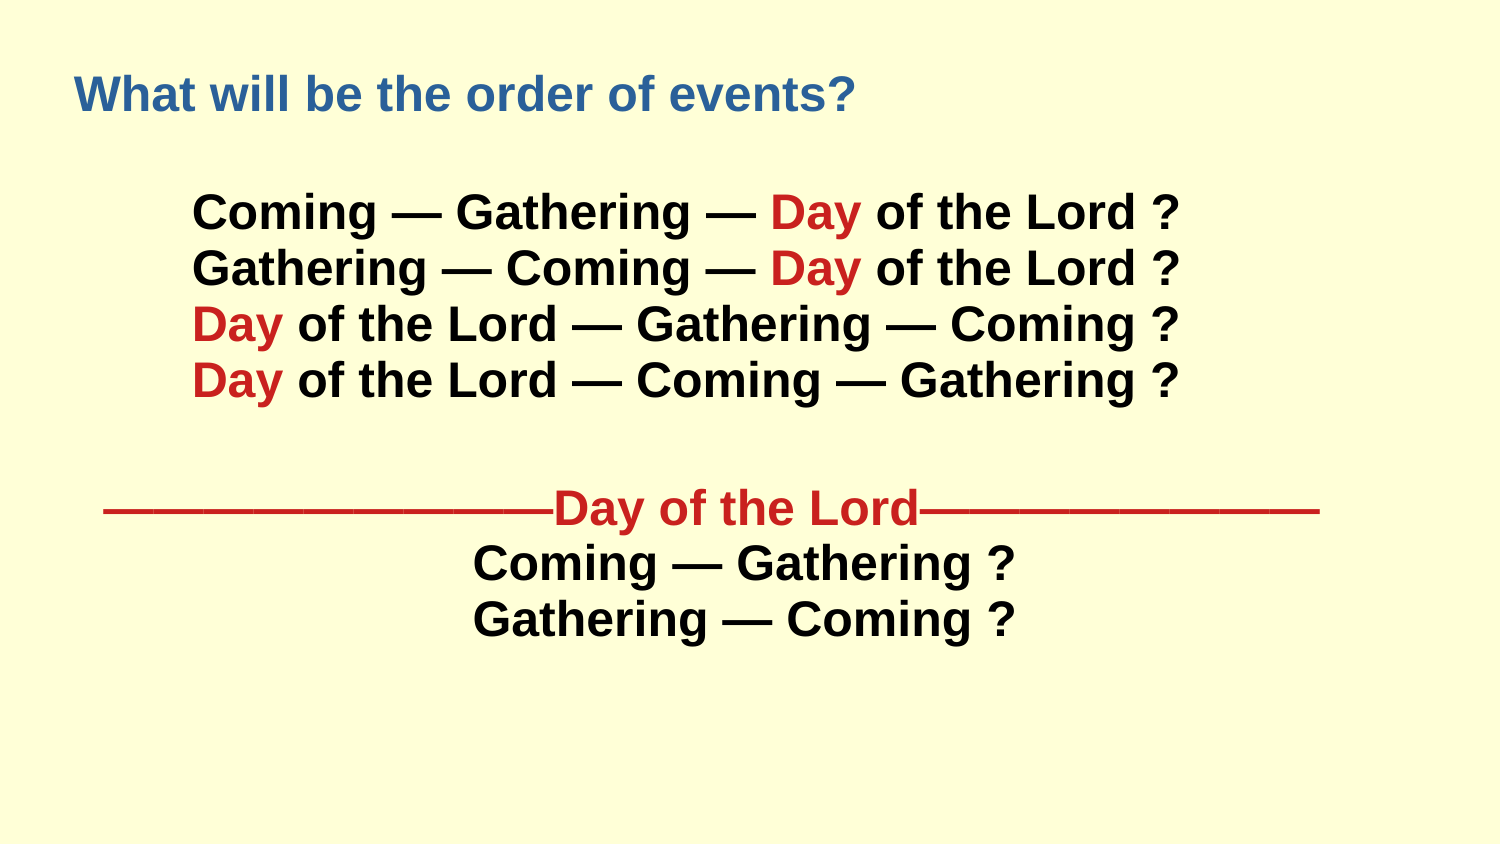

What will be the order of events?
Coming — Gathering — Day of the Lord ?
Gathering — Coming — Day of the Lord ?
Day of the Lord — Gathering — Coming ?
Day of the Lord — Coming — Gathering ?
—————————Day of the Lord————————
					Coming — Gathering ?
					Gathering — Coming ?